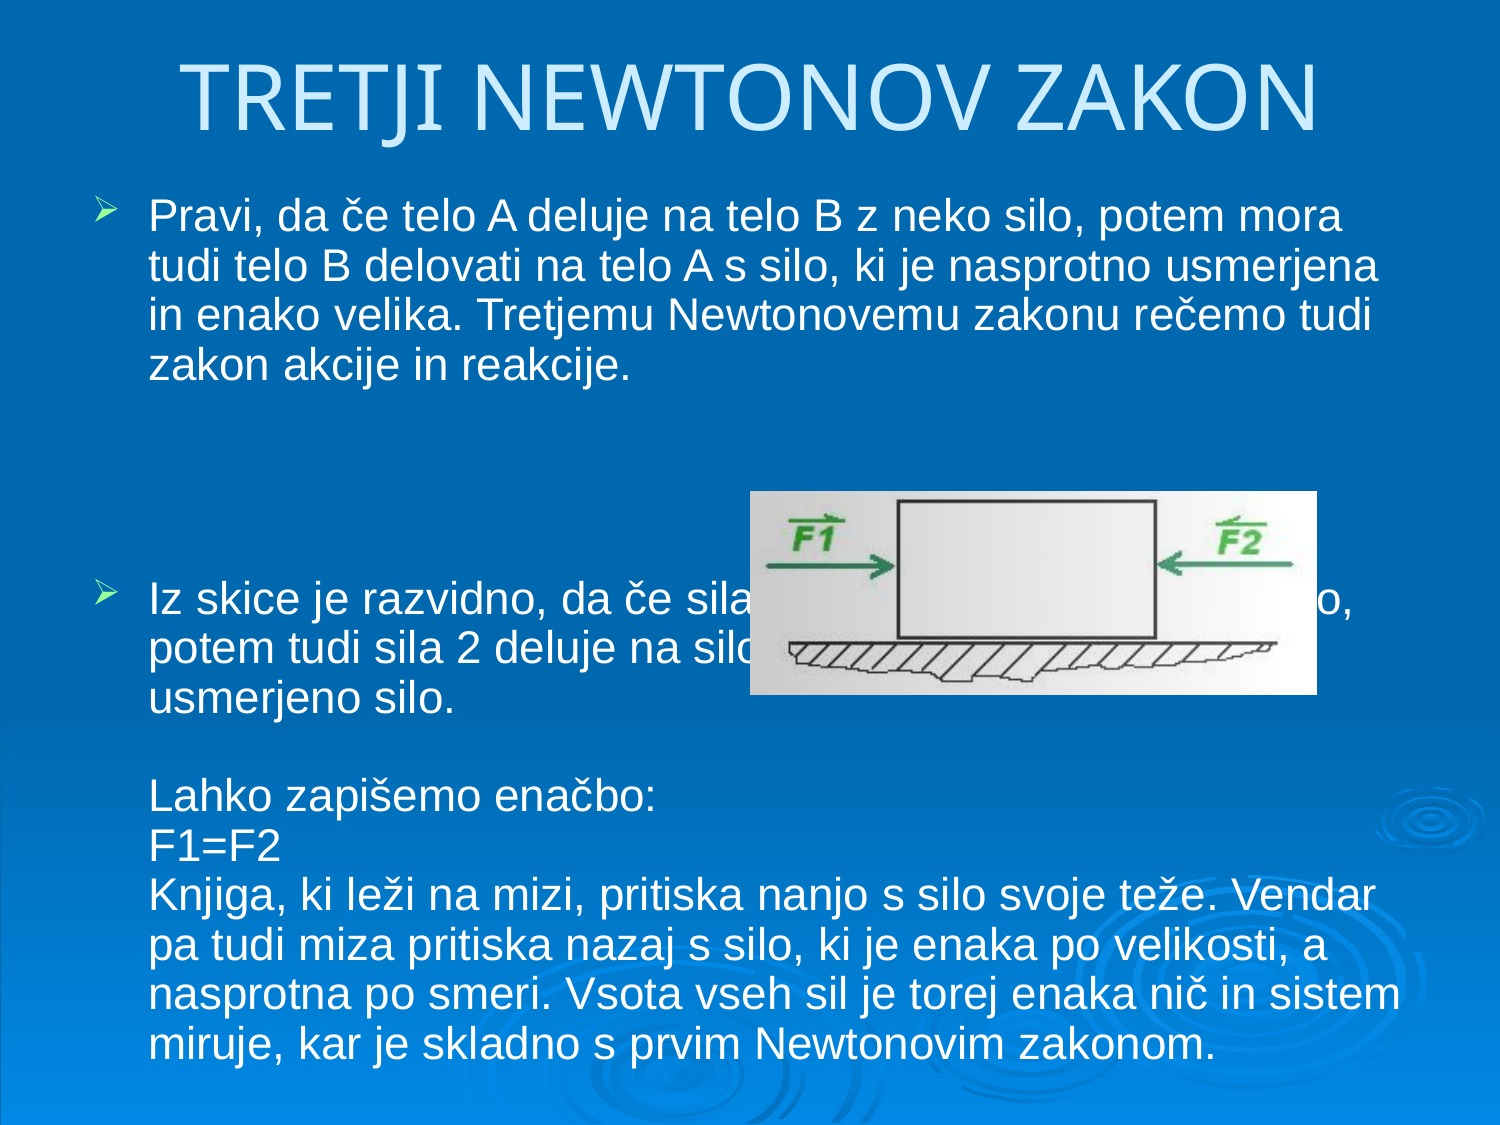

# TRETJI NEWTONOV ZAKON
Pravi, da če telo A deluje na telo B z neko silo, potem mora tudi telo B delovati na telo A s silo, ki je nasprotno usmerjena in enako velika. Tretjemu Newtonovemu zakonu rečemo tudi zakon akcije in reakcije.
Iz skice je razvidno, da če sila 1 deluje na silo 2 z neko silo, potem tudi sila 2 deluje na silo 1 z enako, vendar obratno usmerjeno silo.
Lahko zapišemo enačbo:
F1=F2
Knjiga, ki leži na mizi, pritiska nanjo s silo svoje teže. Vendar pa tudi miza pritiska nazaj s silo, ki je enaka po velikosti, a nasprotna po smeri. Vsota vseh sil je torej enaka nič in sistem miruje, kar je skladno s prvim Newtonovim zakonom.